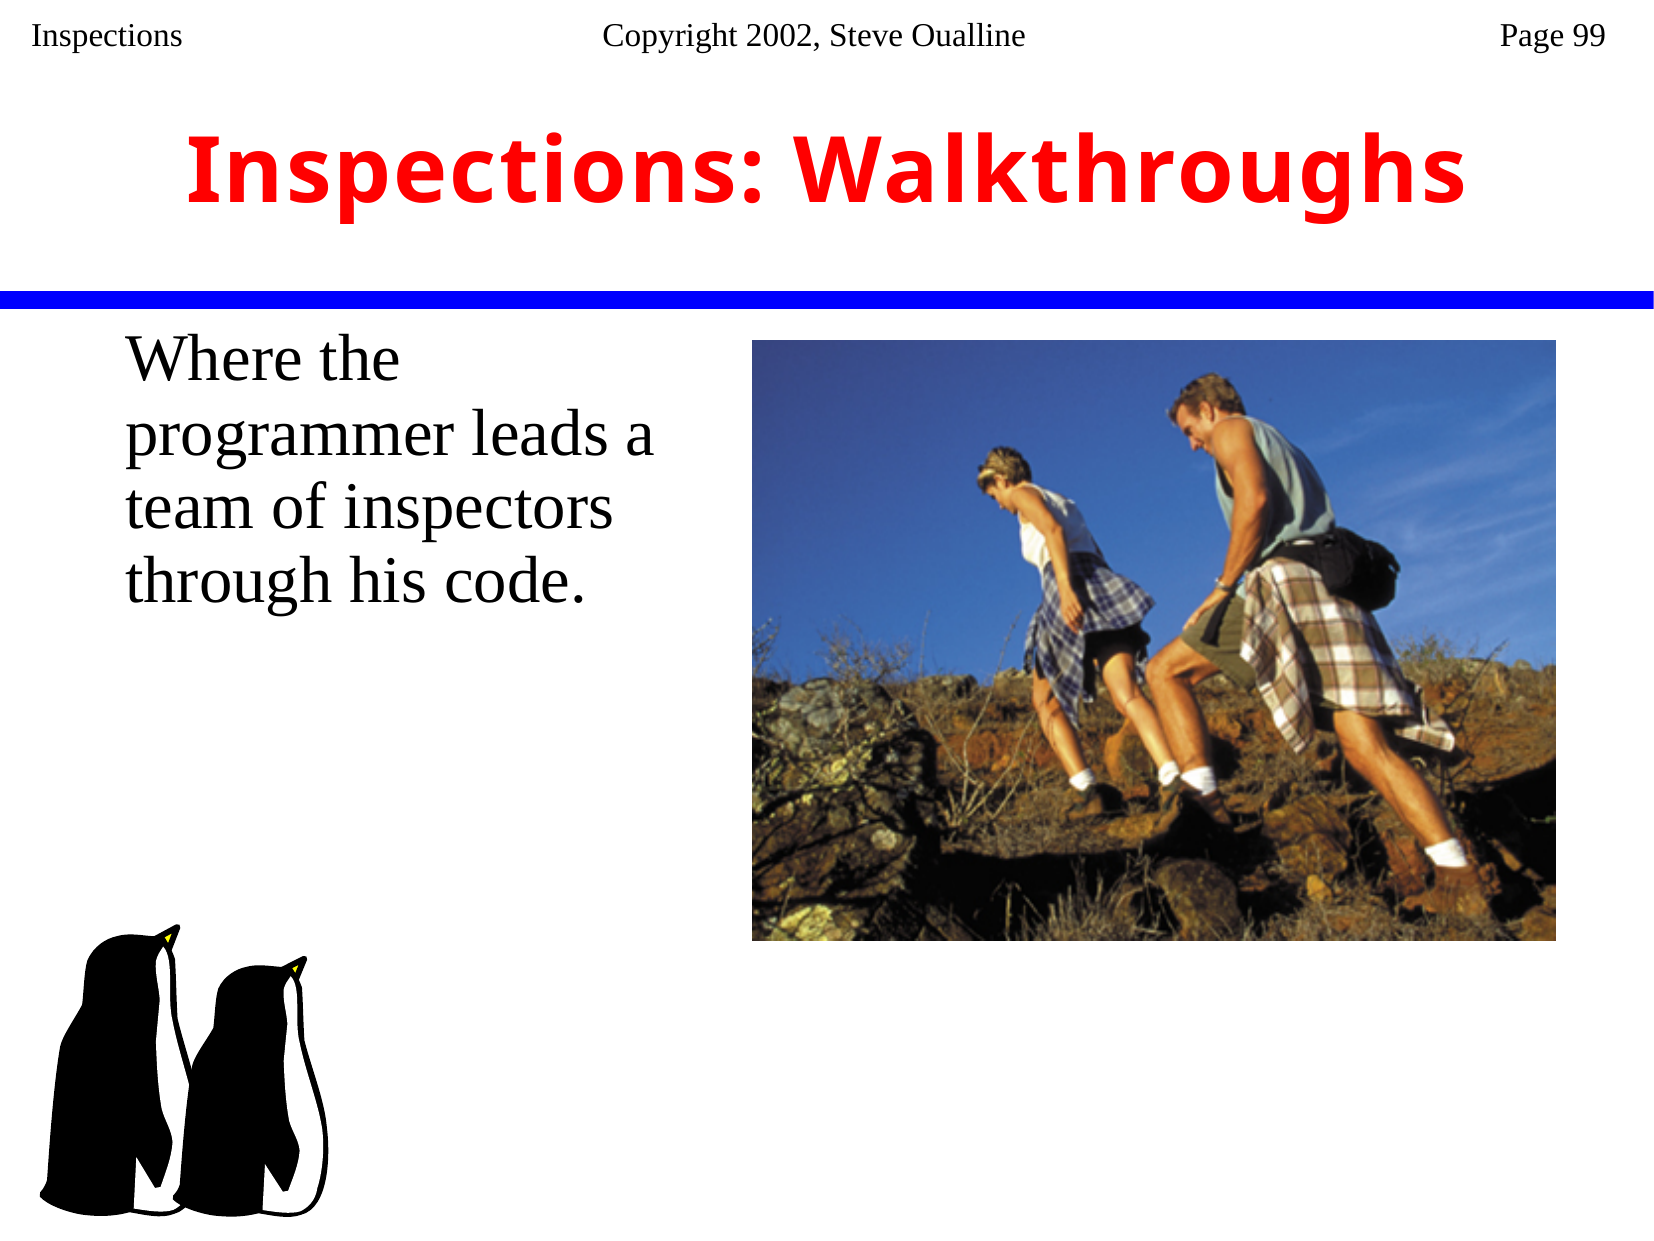

# Inspections: Walkthroughs
Where the programmer leads a team of inspectors through his code.